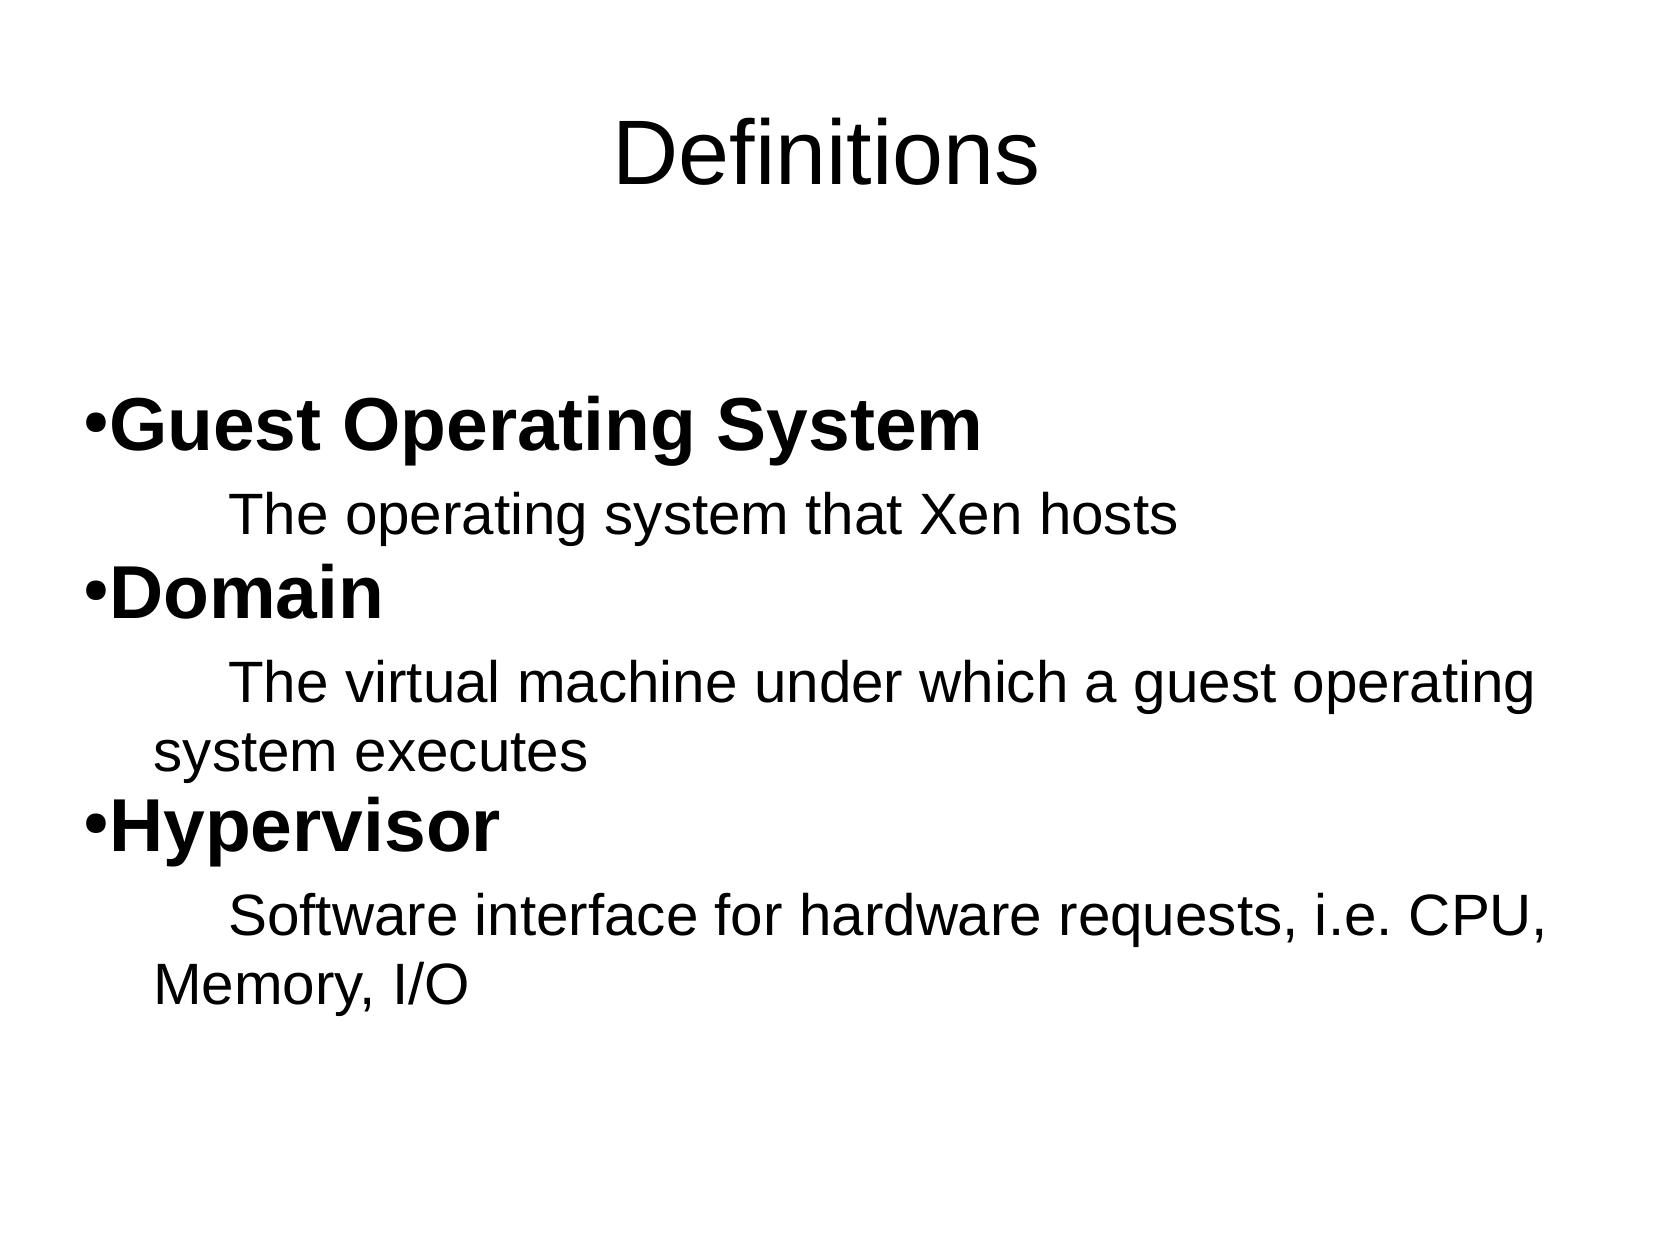

# Definitions
Guest Operating System
	The operating system that Xen hosts
Domain
	The virtual machine under which a guest operating system executes
Hypervisor
	Software interface for hardware requests, i.e. CPU, Memory, I/O